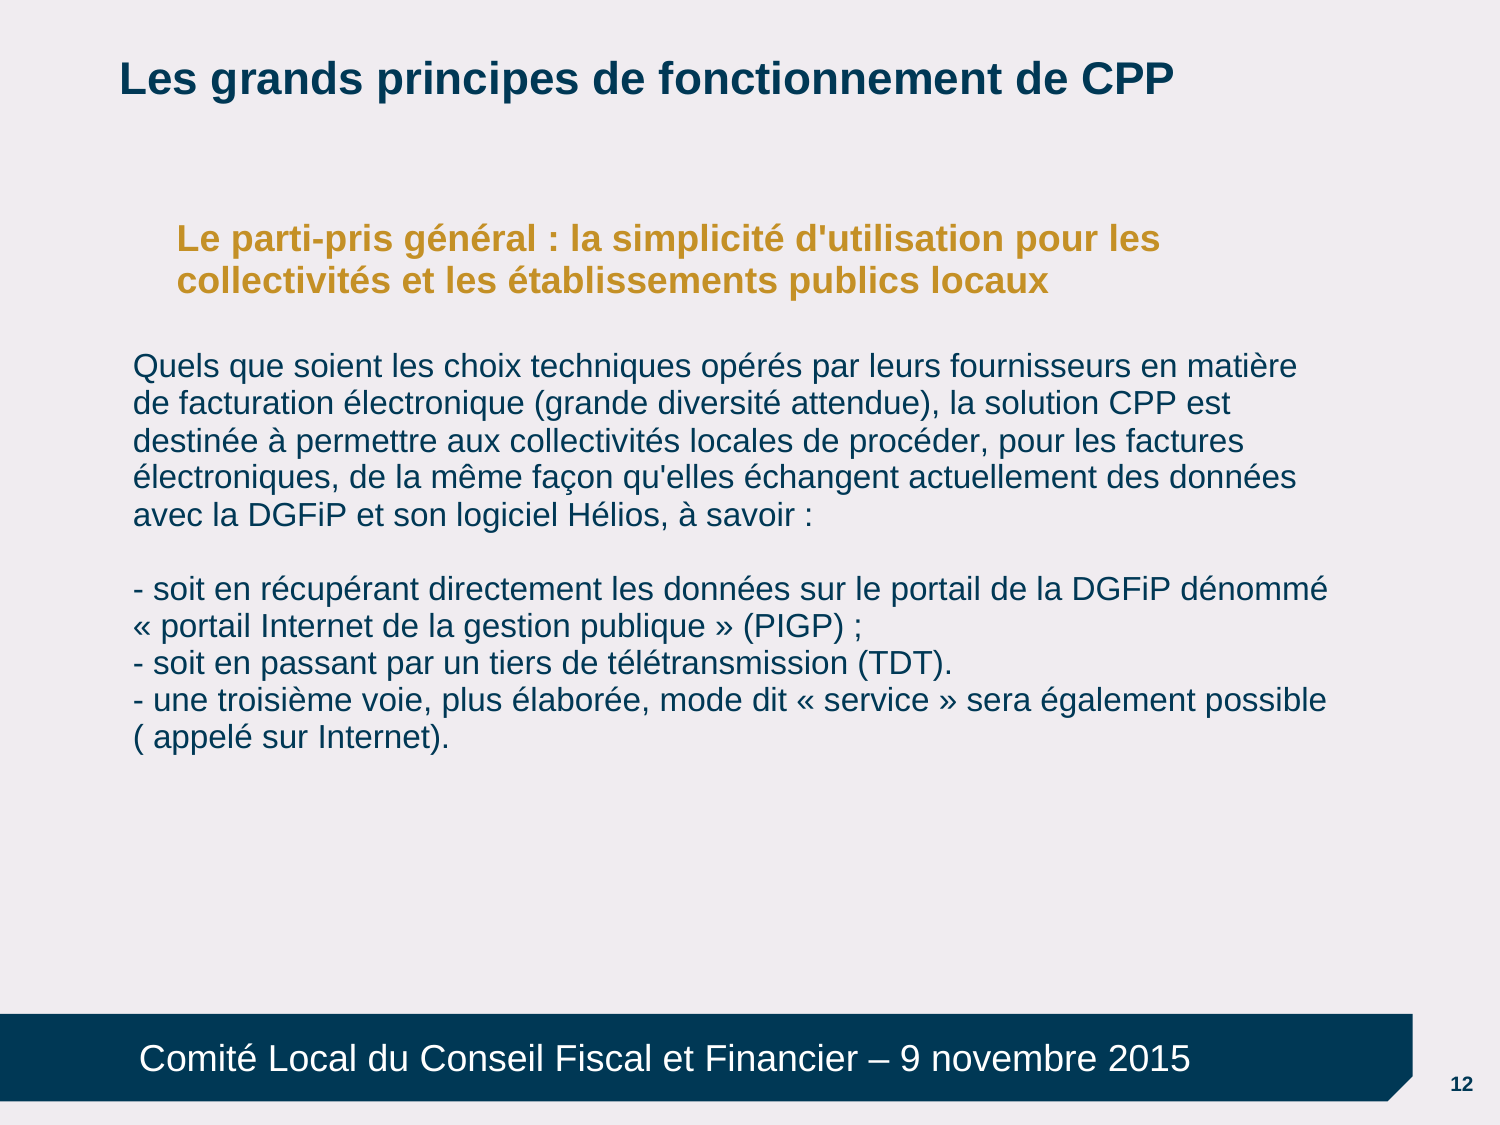

# Les grands principes de fonctionnement de CPP
Le parti-pris général : la simplicité d'utilisation pour les collectivités et les établissements publics locaux
Quels que soient les choix techniques opérés par leurs fournisseurs en matière de facturation électronique (grande diversité attendue), la solution CPP est destinée à permettre aux collectivités locales de procéder, pour les factures électroniques, de la même façon qu'elles échangent actuellement des données avec la DGFiP et son logiciel Hélios, à savoir :
- soit en récupérant directement les données sur le portail de la DGFiP dénommé « portail Internet de la gestion publique » (PIGP) ;
- soit en passant par un tiers de télétransmission (TDT).
- une troisième voie, plus élaborée, mode dit « service » sera également possible ( appelé sur Internet).